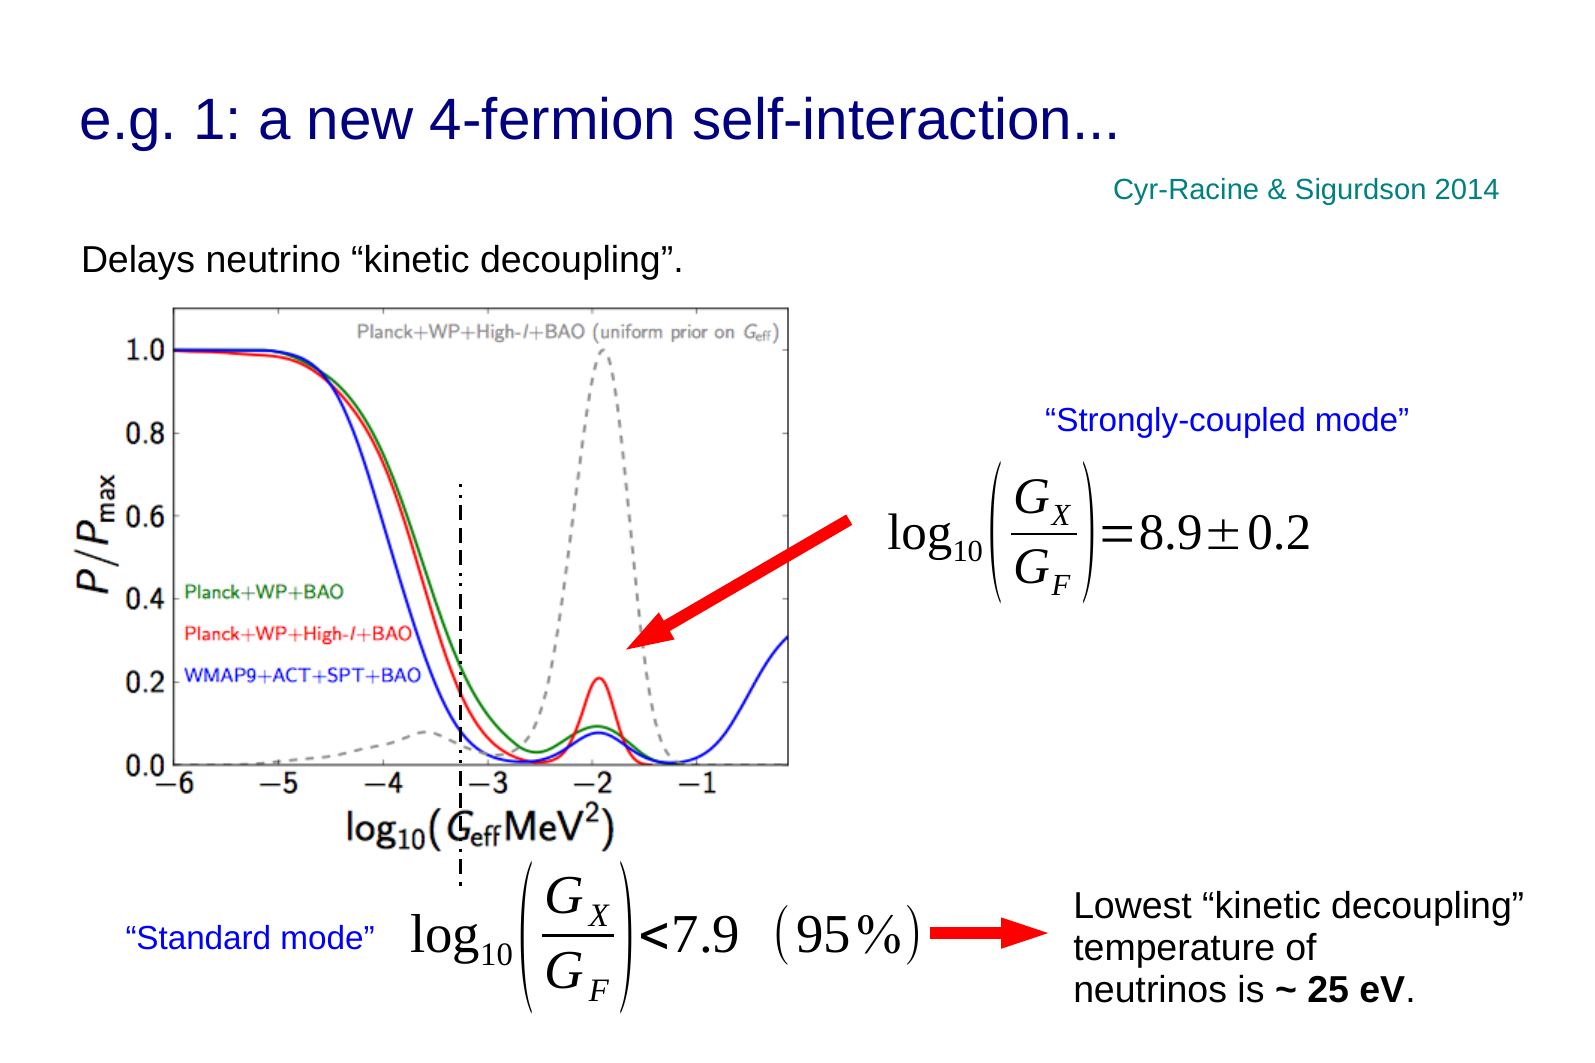

# e.g. 1: a new 4-fermion self-interaction...
Cyr-Racine & Sigurdson 2014
Delays neutrino “kinetic decoupling”.
“Strongly-coupled mode”
Lowest “kinetic decoupling”
temperature of
neutrinos is ~ 25 eV.
“Standard mode”